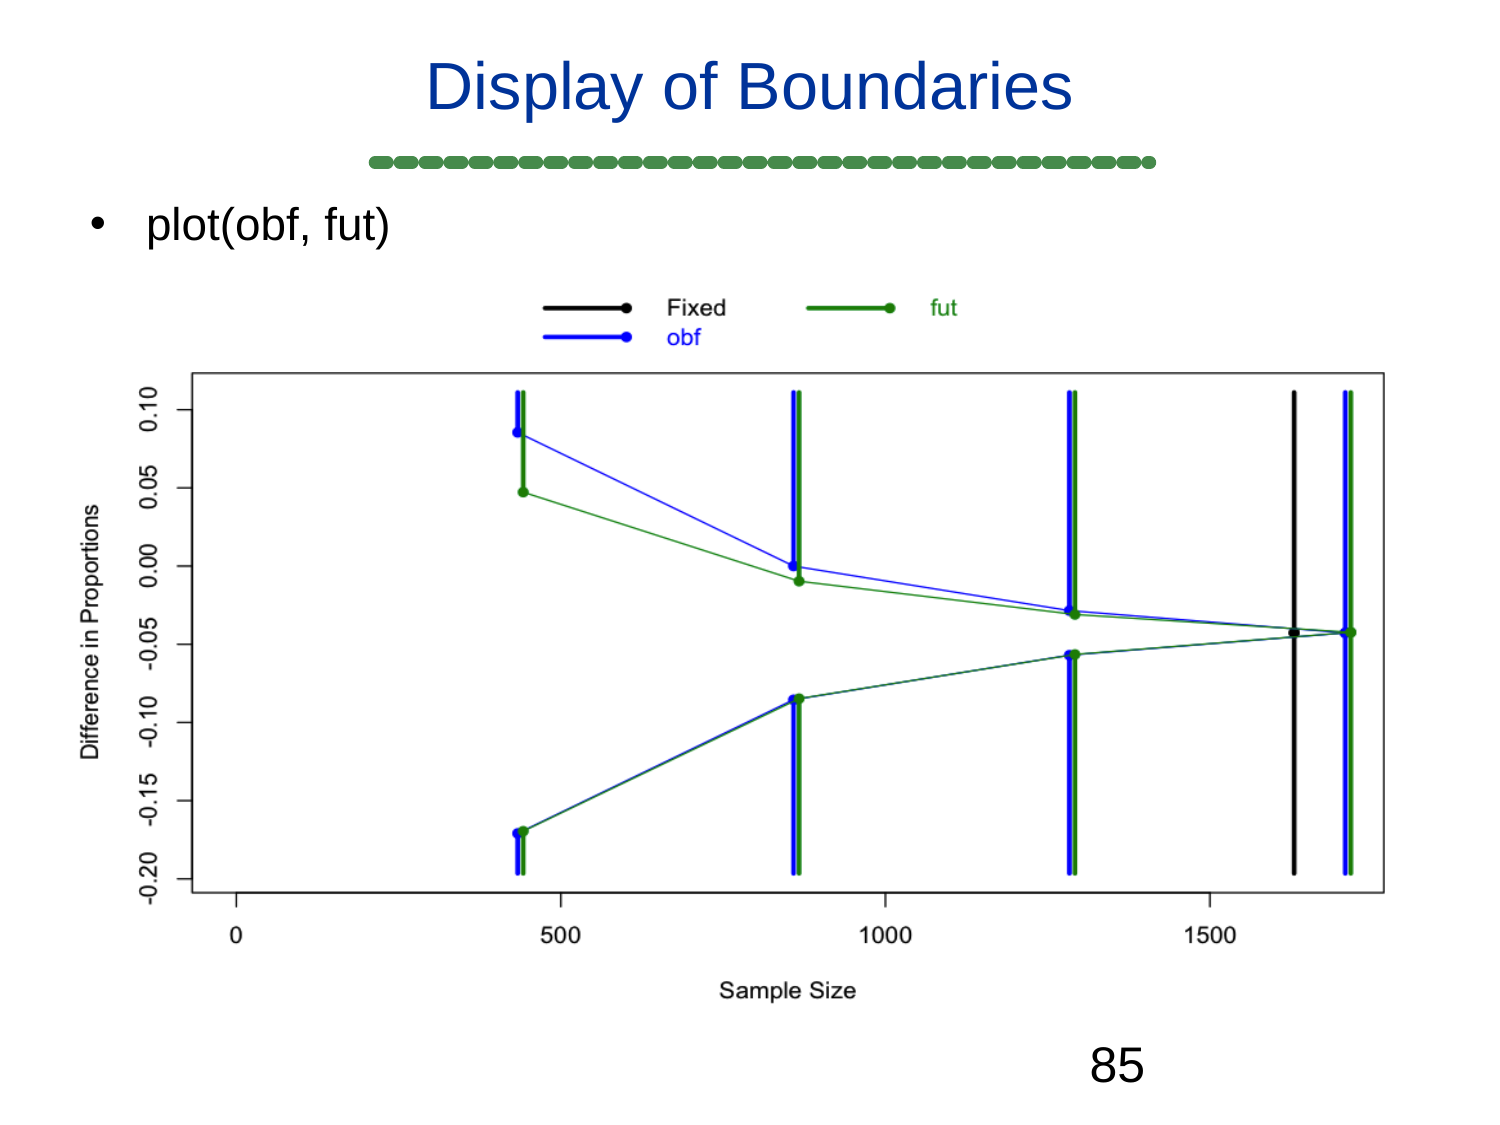

# Display of Boundaries
plot(obf, fut)
85